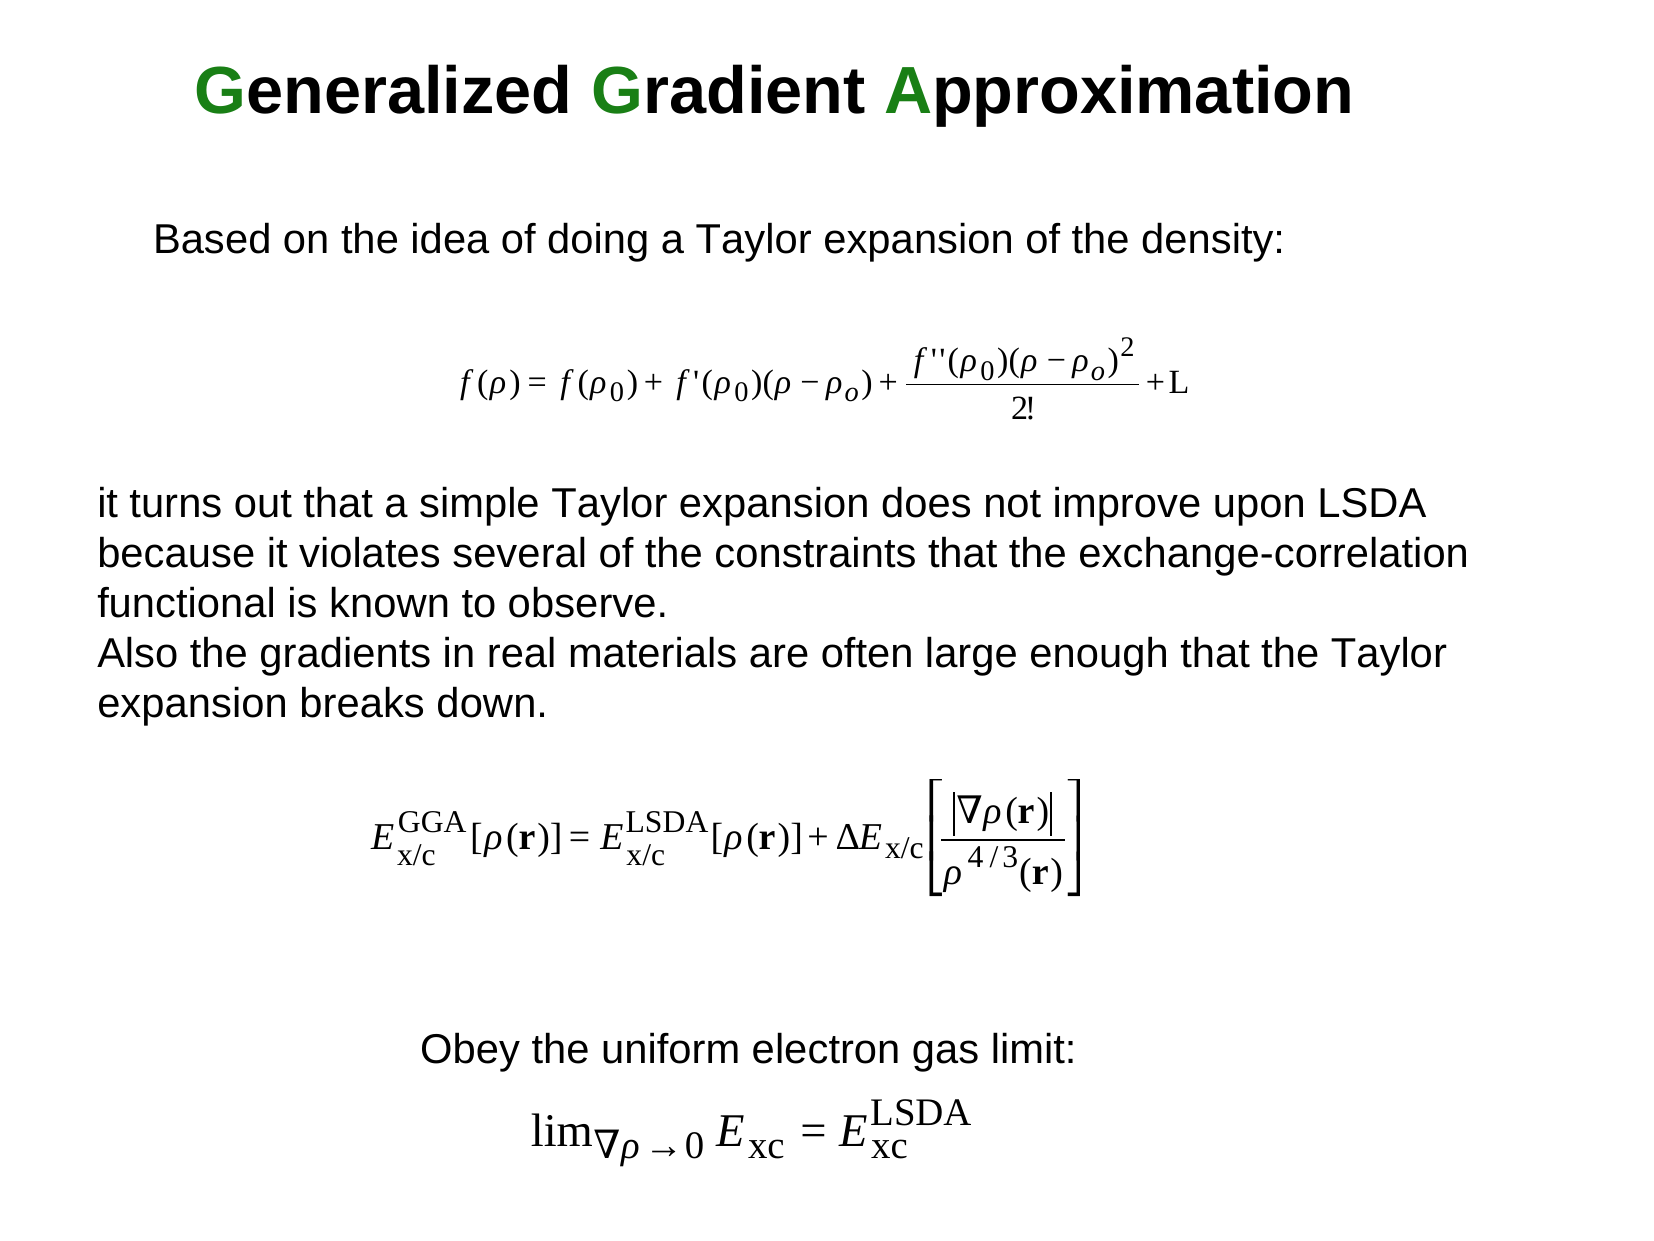

Generalized Gradient Approximation
Based on the idea of doing a Taylor expansion of the density:
it turns out that a simple Taylor expansion does not improve upon LSDA because it violates several of the constraints that the exchange-correlation functional is known to observe.
Also the gradients in real materials are often large enough that the Taylor expansion breaks down.
Obey the uniform electron gas limit: